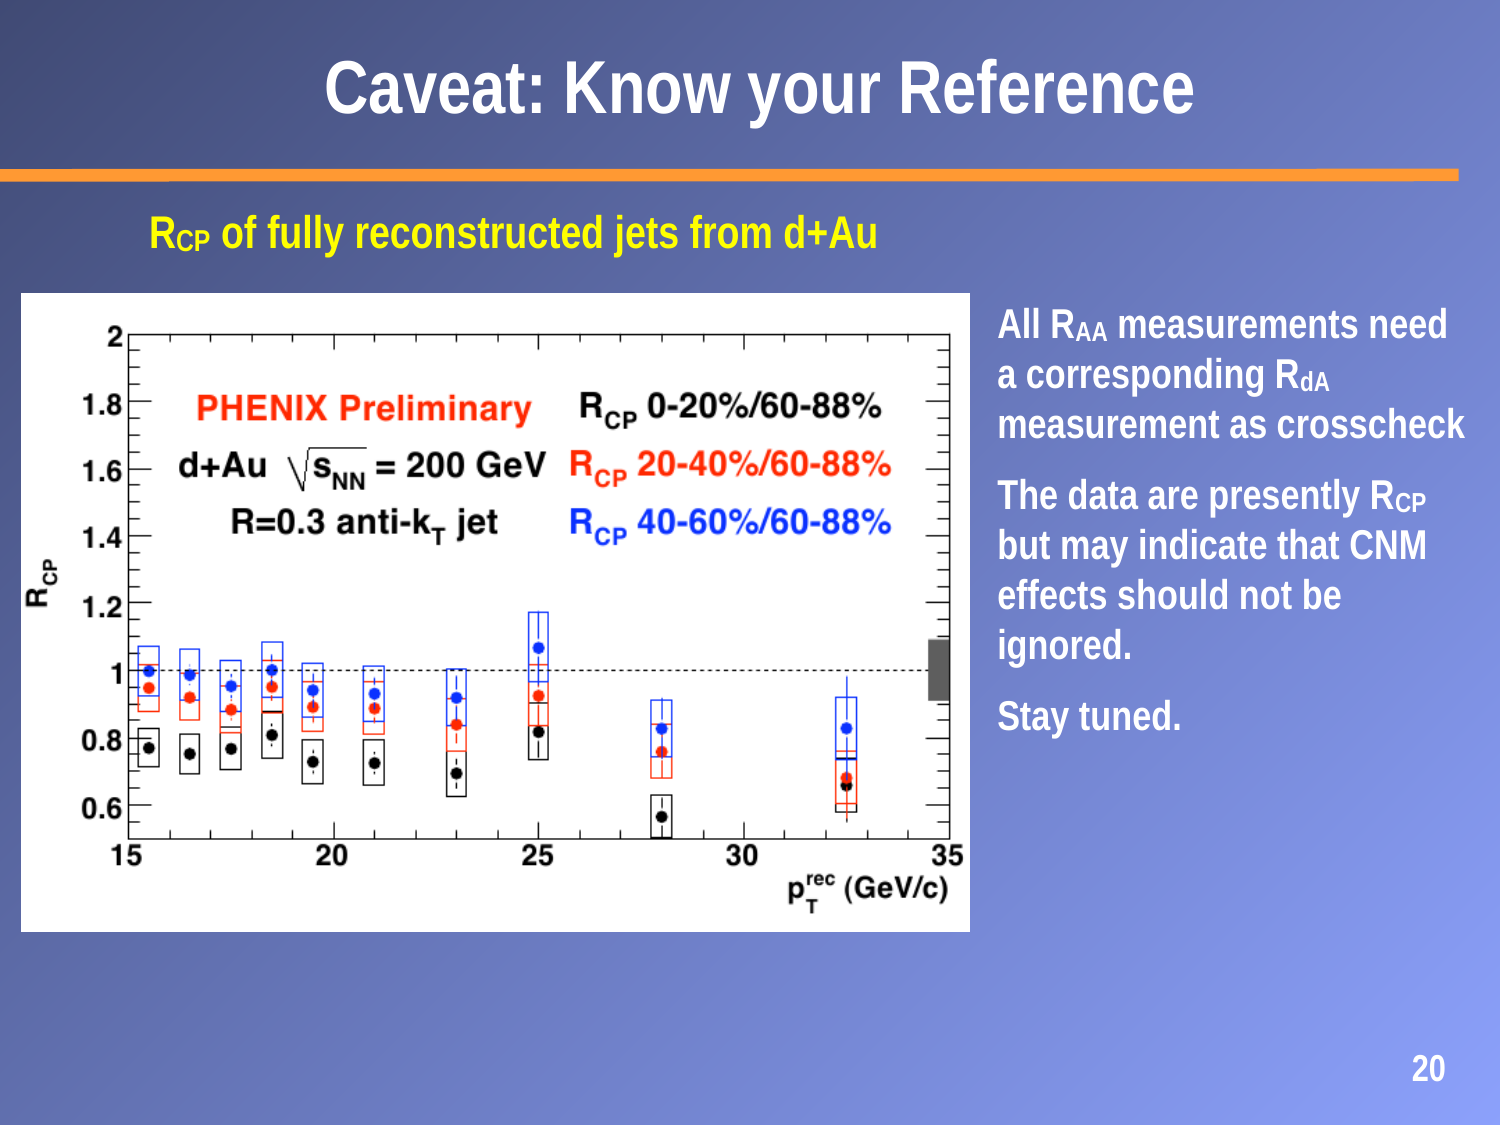

# Caveat: Know your Reference
RCP of fully reconstructed jets from d+Au
All RAA measurements need a corresponding RdA measurement as crosscheck
The data are presently RCP but may indicate that CNM effects should not be ignored.
Stay tuned.
20